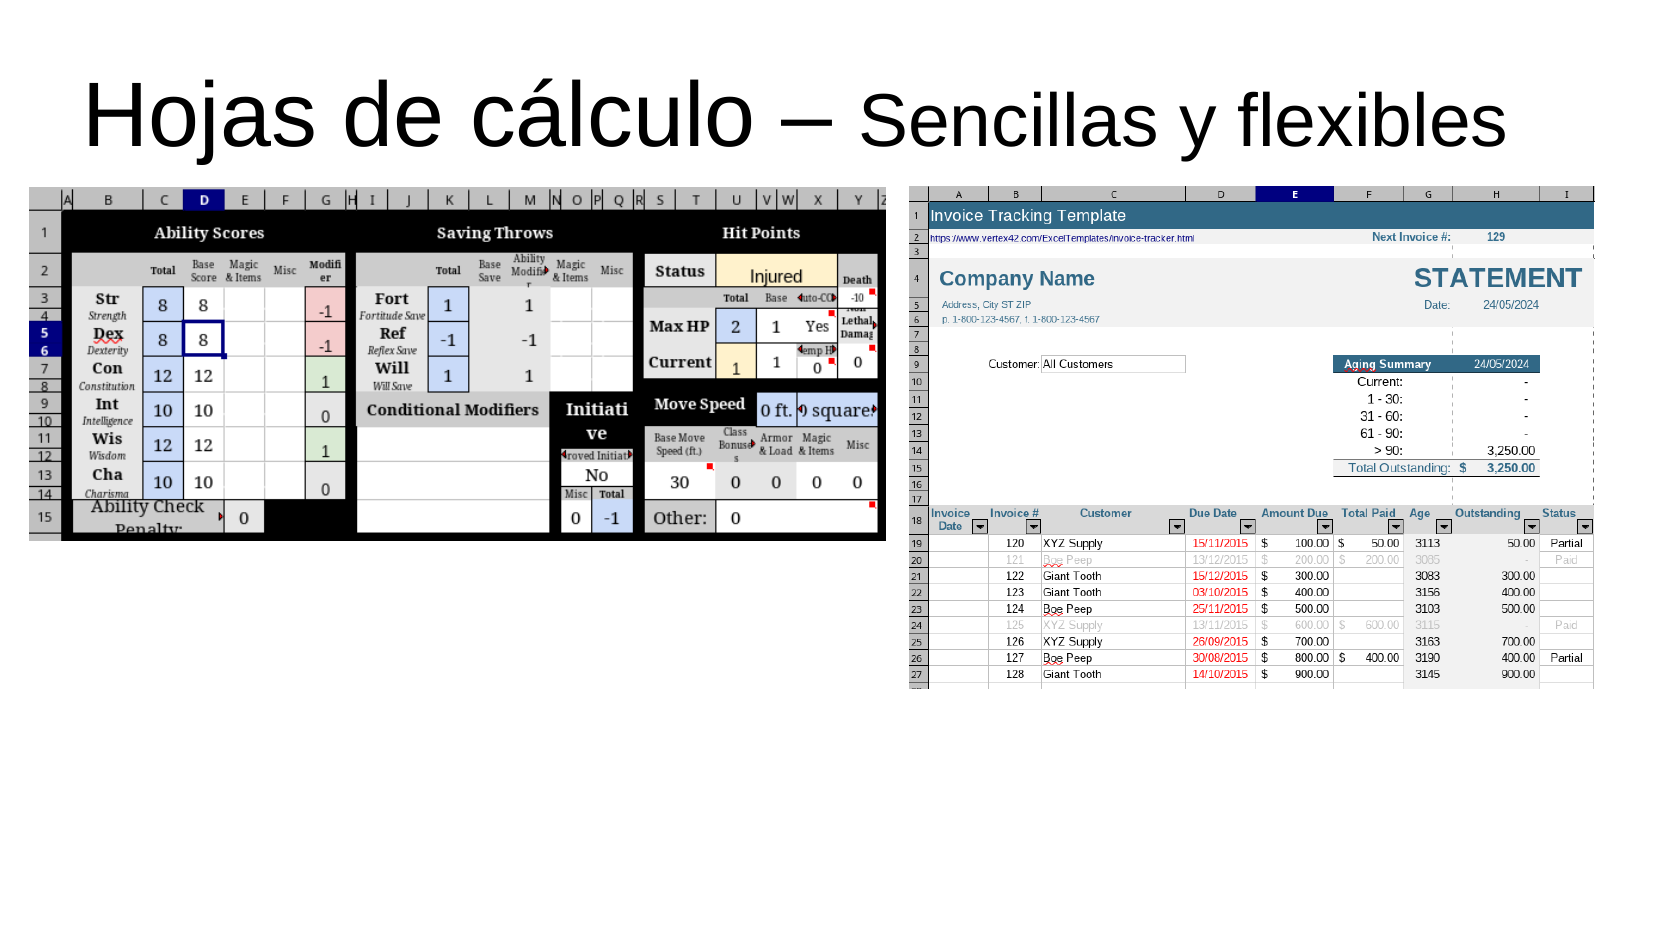

# Hojas de cálculo – Sencillas y flexibles